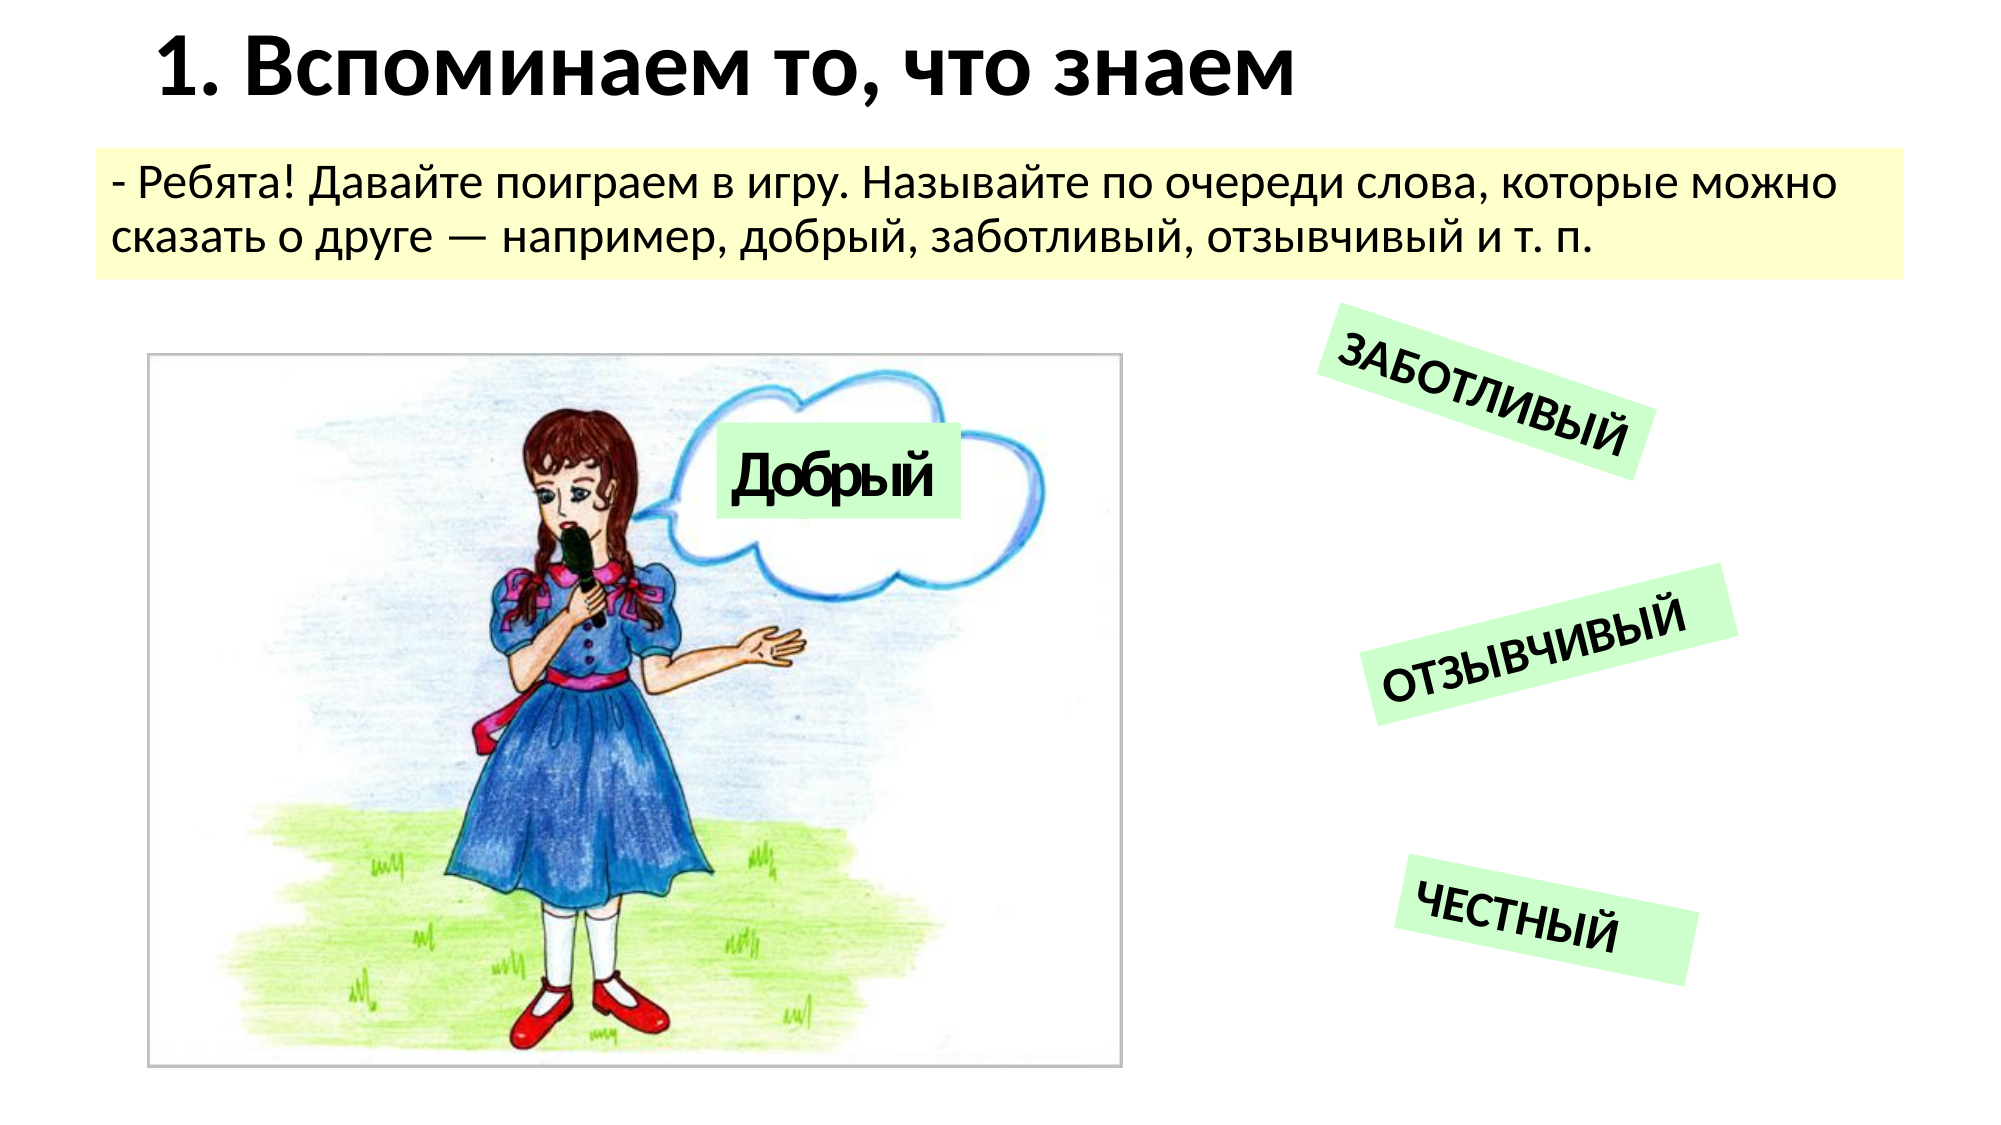

# 1. Вспоминаем то, что знаем
- Ребята! Давайте поиграем в игру. Называйте по очереди слова, которые можно сказать о друге — например, добрый, заботливый, отзывчивый и т. п.
ЗАБОТЛИВЫЙ
Добрый
ОТЗЫВЧИВЫЙ
ЧЕСТНЫЙ